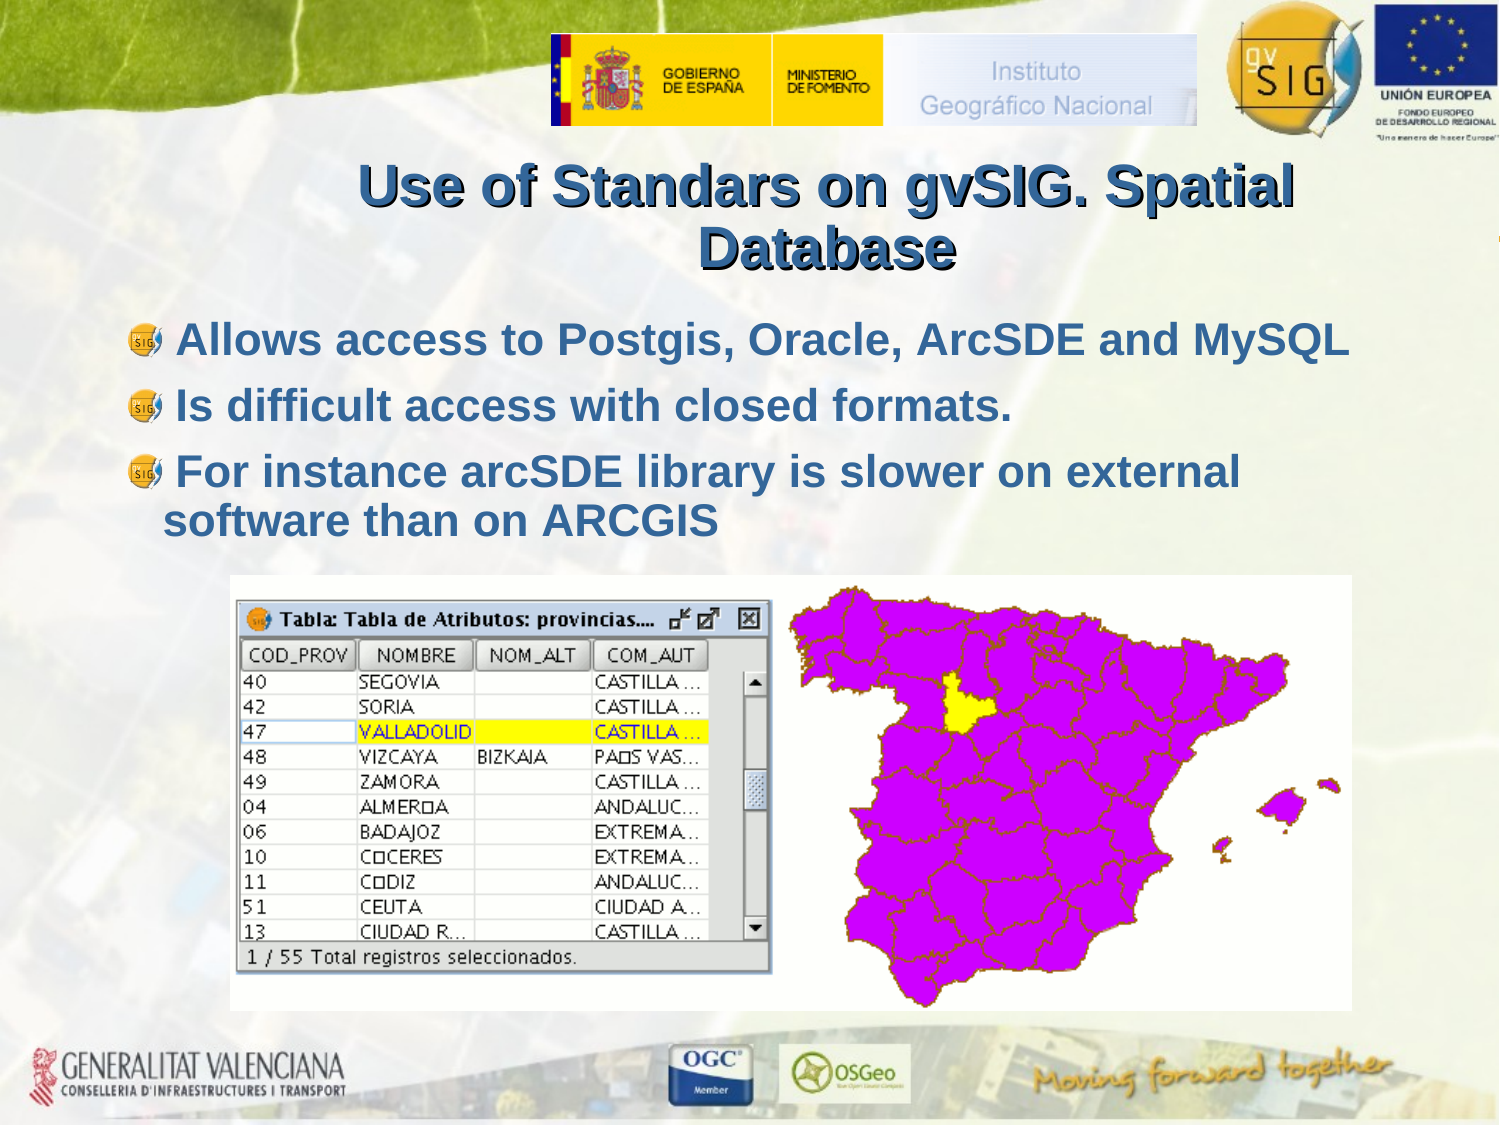

# Use of Standars on gvSIG. Spatial Database
 Allows access to Postgis, Oracle, ArcSDE and MySQL
 Is difficult access with closed formats.
 For instance arcSDE library is slower on external software than on ARCGIS